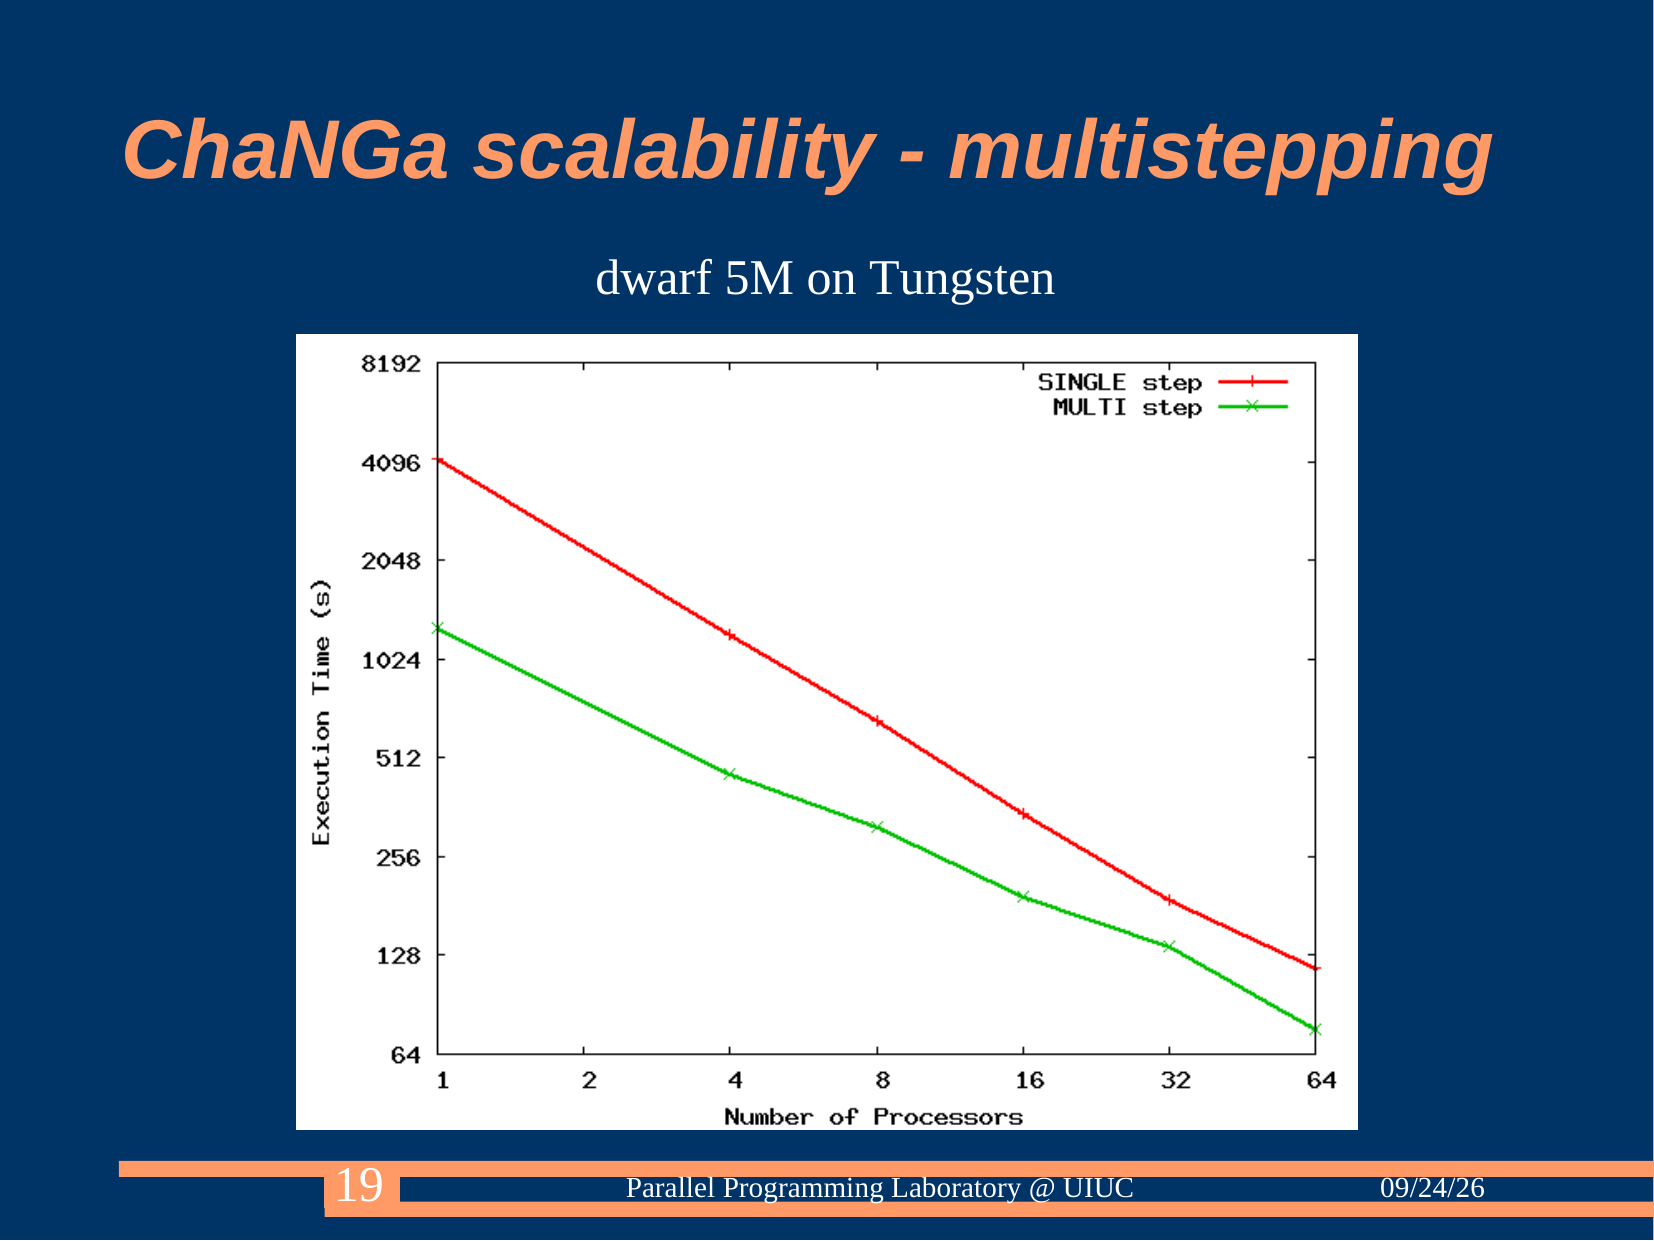

# ChaNGa scalability - multistepping
dwarf 5M on Tungsten
Parallel Programming Laboratory @ UIUC